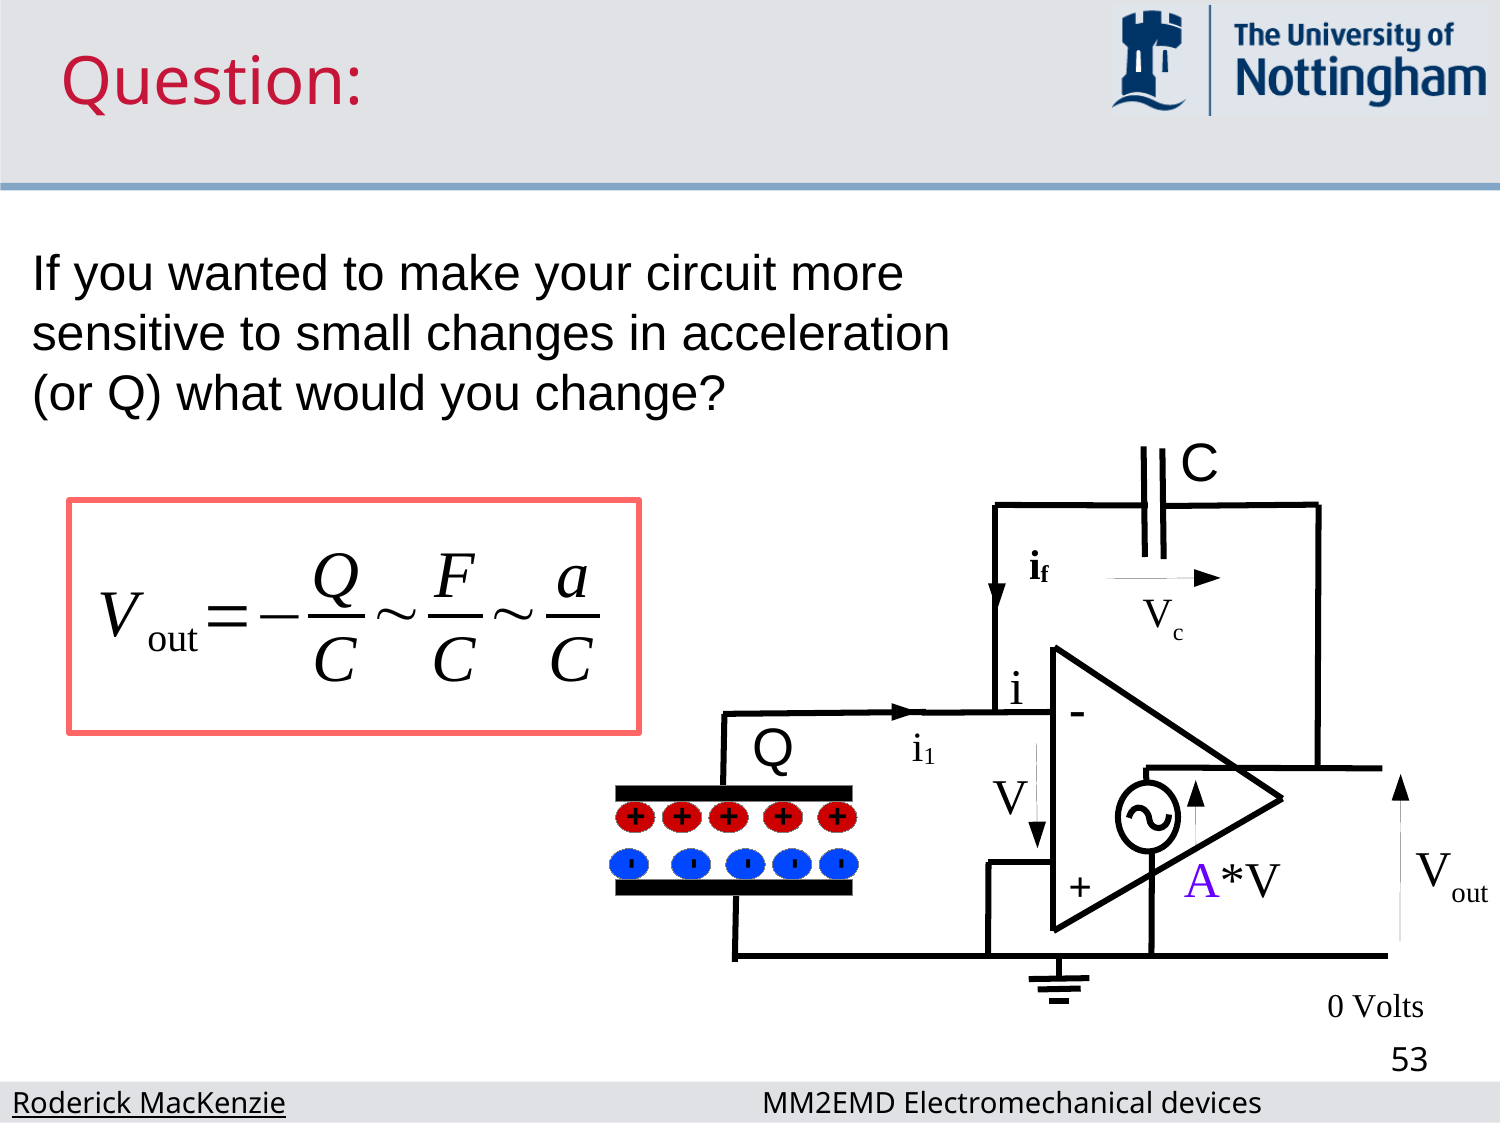

# Question:
If you wanted to make your circuit more sensitive to small changes in acceleration (or Q) what would you change?
C
if
Vc
i
-
Q
i1
V
+
+
+
+
+
-
-
-
-
-
Vout
A*V
+
0 Volts